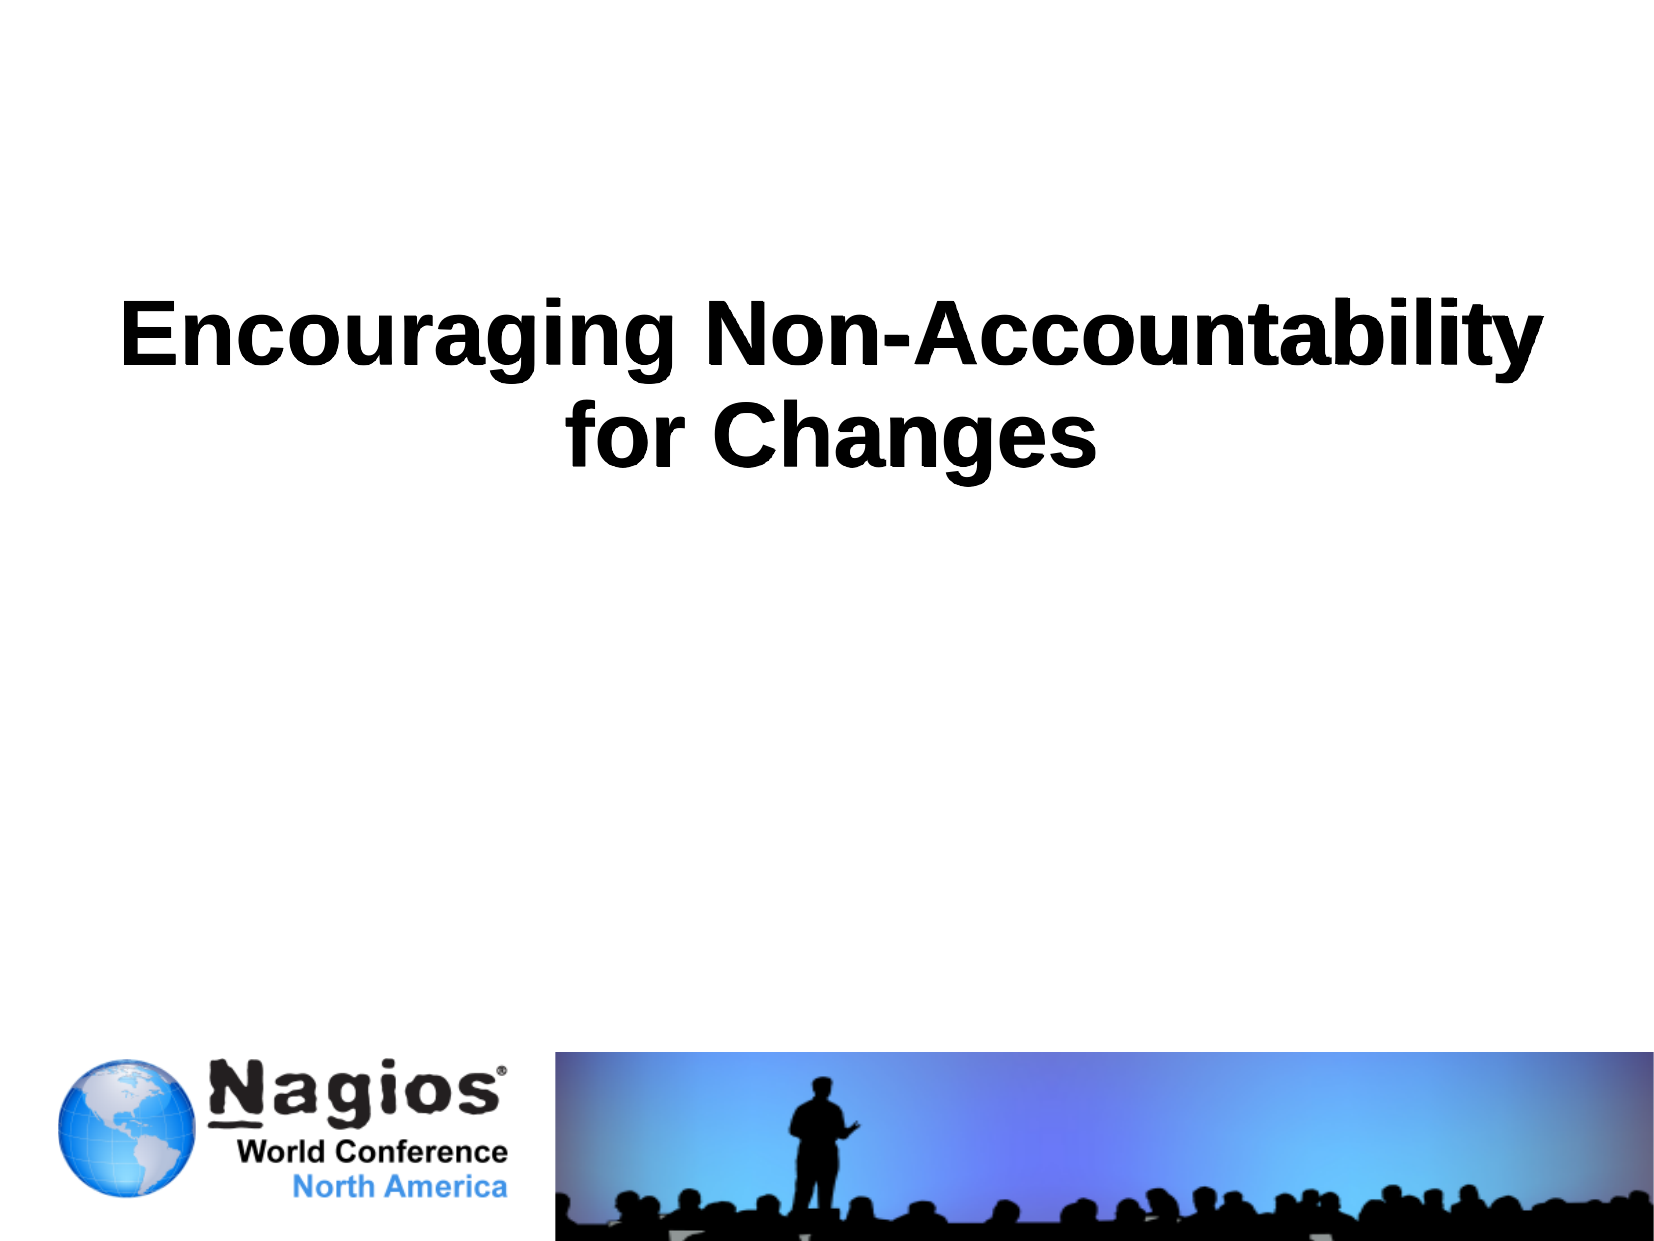

# Encouraging Non-Accountability for Changes
2011
Nagios World Conference
48